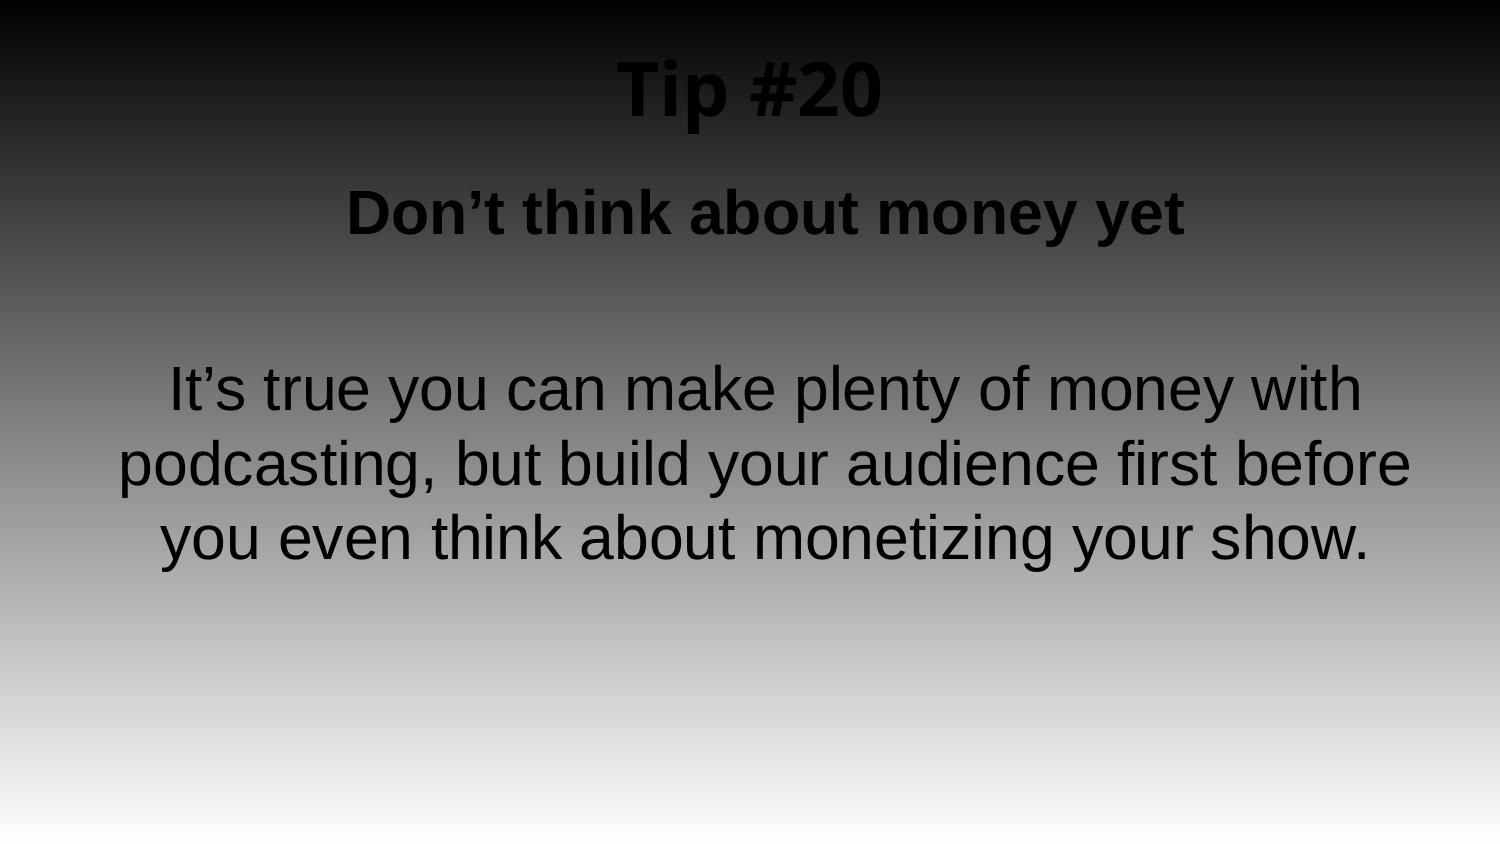

# Tip #20
Don’t think about money yet
It’s true you can make plenty of money with podcasting, but build your audience first before you even think about monetizing your show.